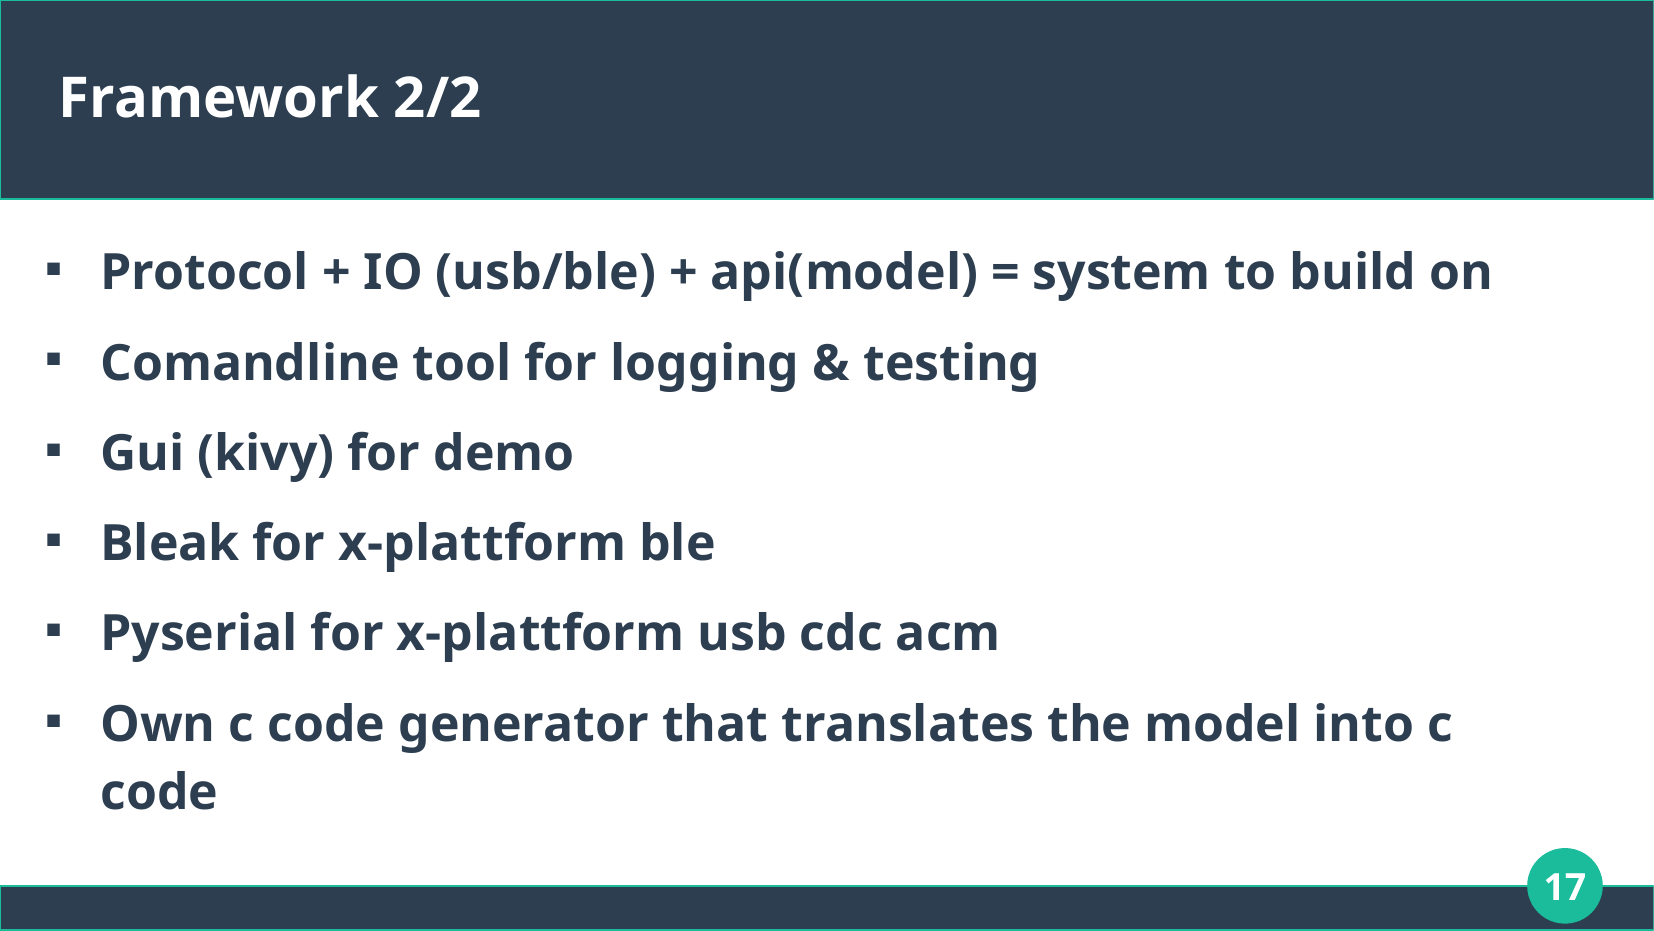

# Framework 2/2
Protocol + IO (usb/ble) + api(model) = system to build on
Comandline tool for logging & testing
Gui (kivy) for demo
Bleak for x-plattform ble
Pyserial for x-plattform usb cdc acm
Own c code generator that translates the model into c code
17